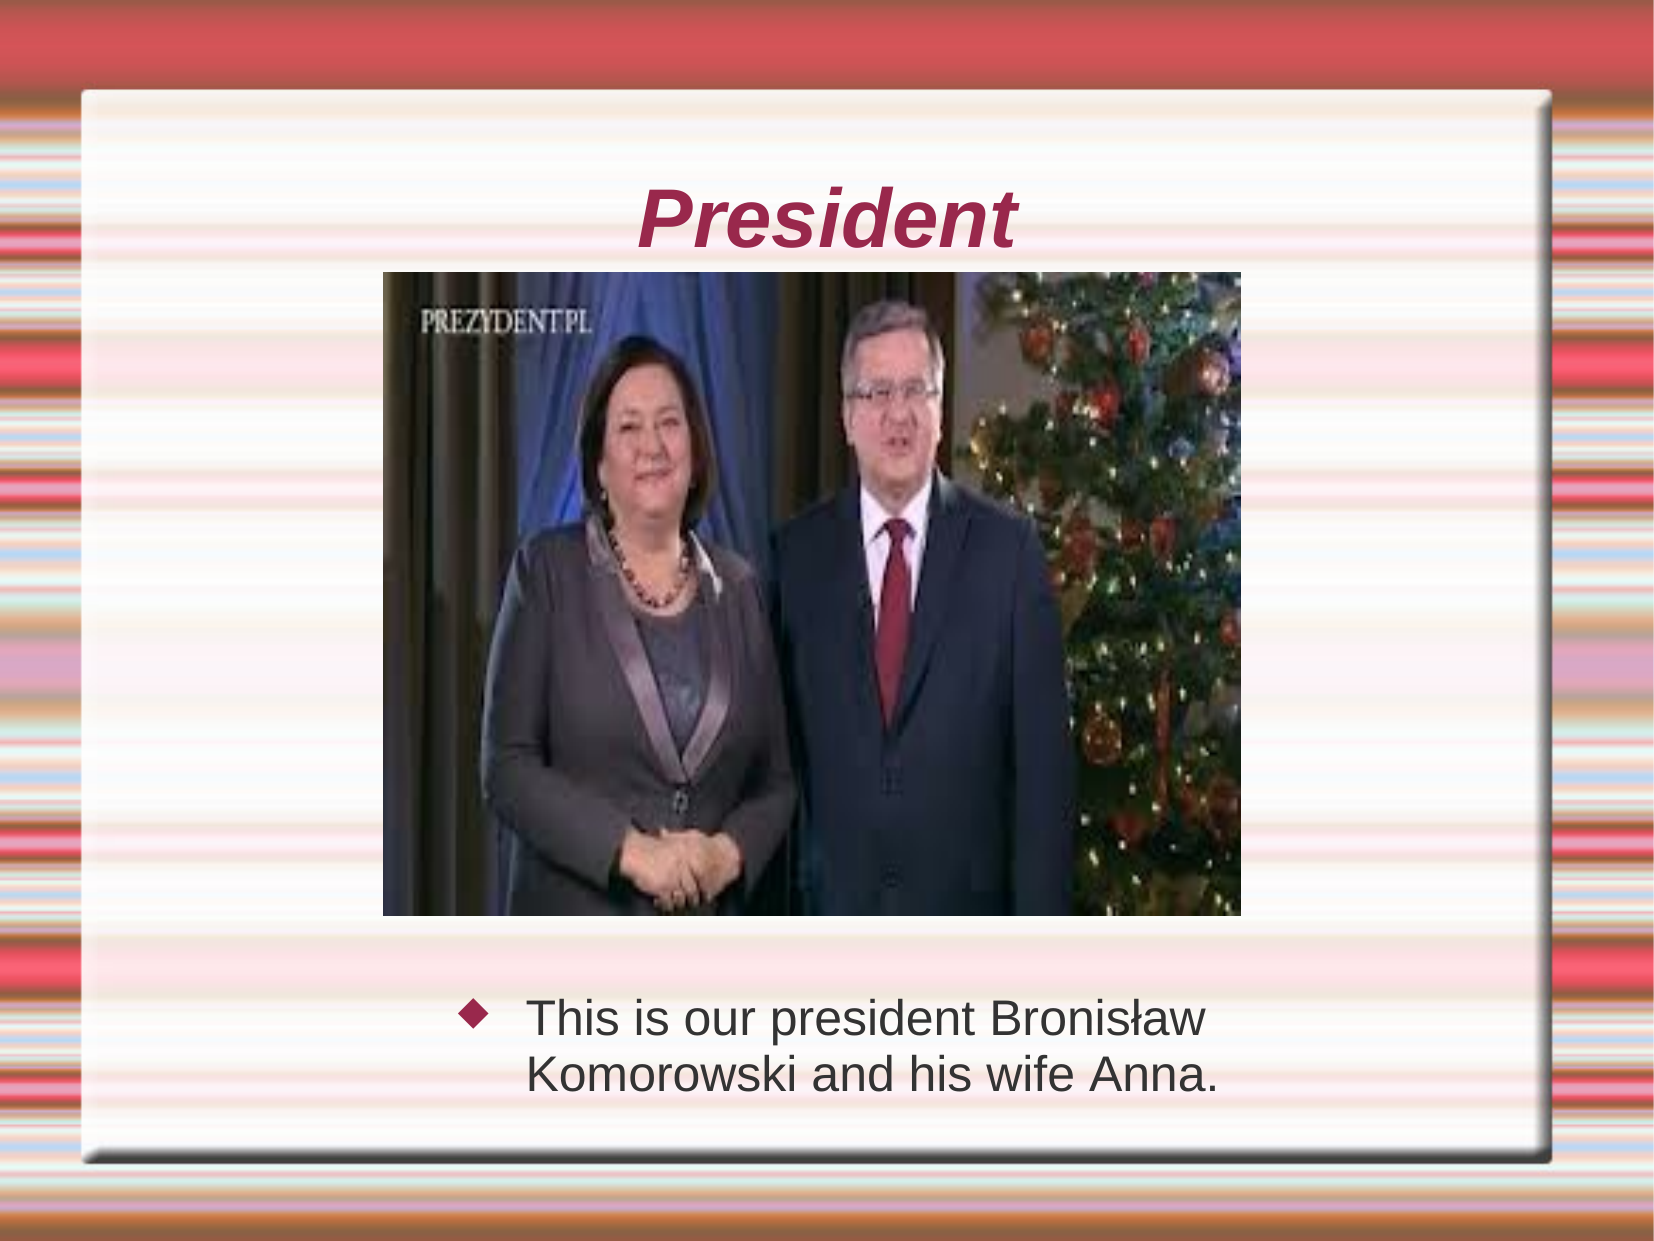

# President
This is our president Bronisław Komorowski and his wife Anna.